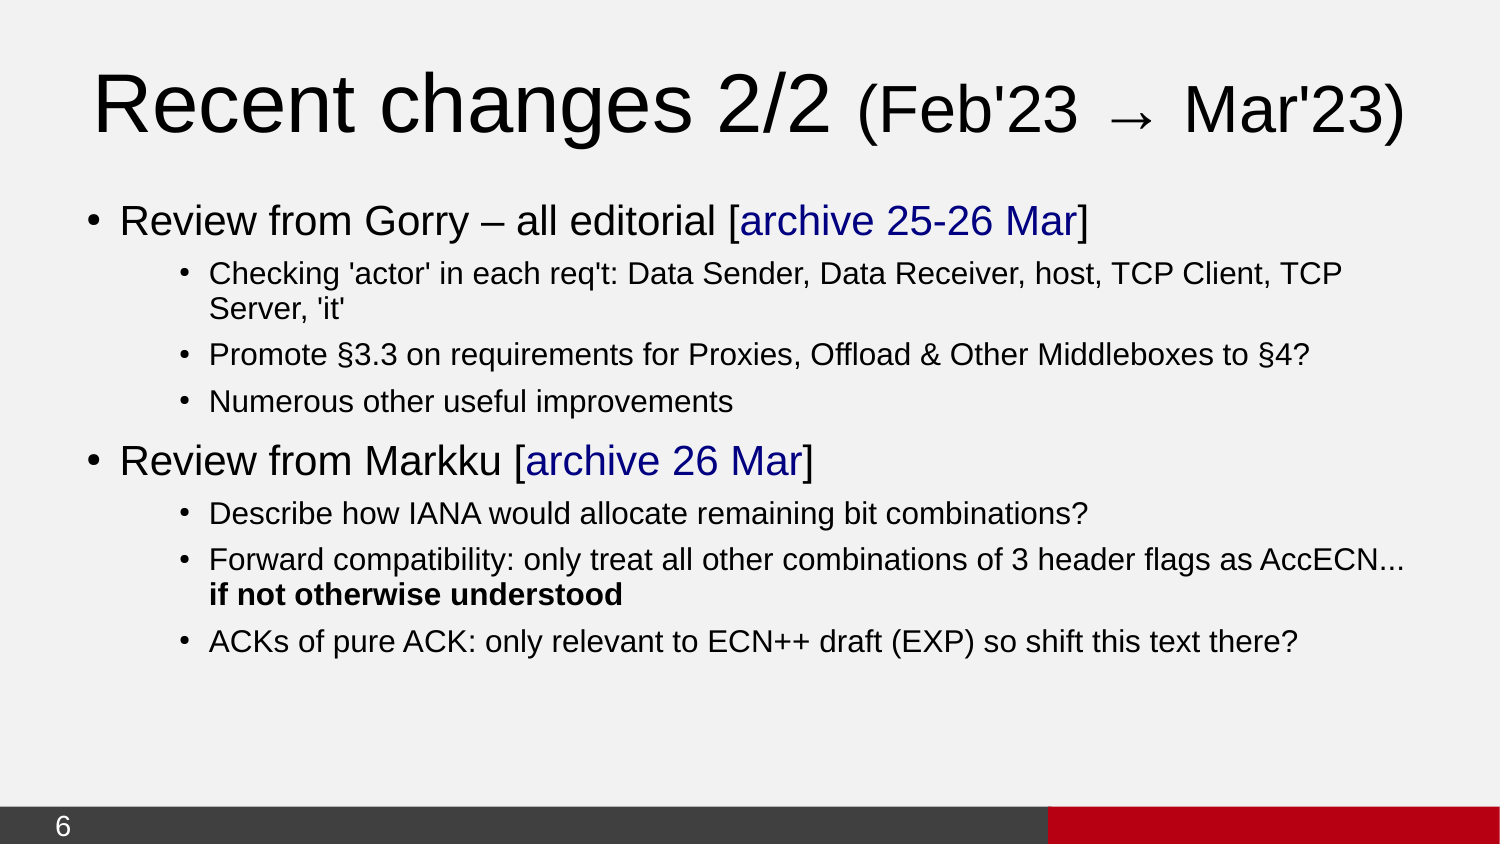

# Recent changes 2/2 (Feb'23 → Mar'23)
Review from Gorry – all editorial [archive 25-26 Mar]
Checking 'actor' in each req't: Data Sender, Data Receiver, host, TCP Client, TCP Server, 'it'
Promote §3.3 on requirements for Proxies, Offload & Other Middleboxes to §4?
Numerous other useful improvements
Review from Markku [archive 26 Mar]
Describe how IANA would allocate remaining bit combinations?
Forward compatibility: only treat all other combinations of 3 header flags as AccECN...
if not otherwise understood
ACKs of pure ACK: only relevant to ECN++ draft (EXP) so shift this text there?
6